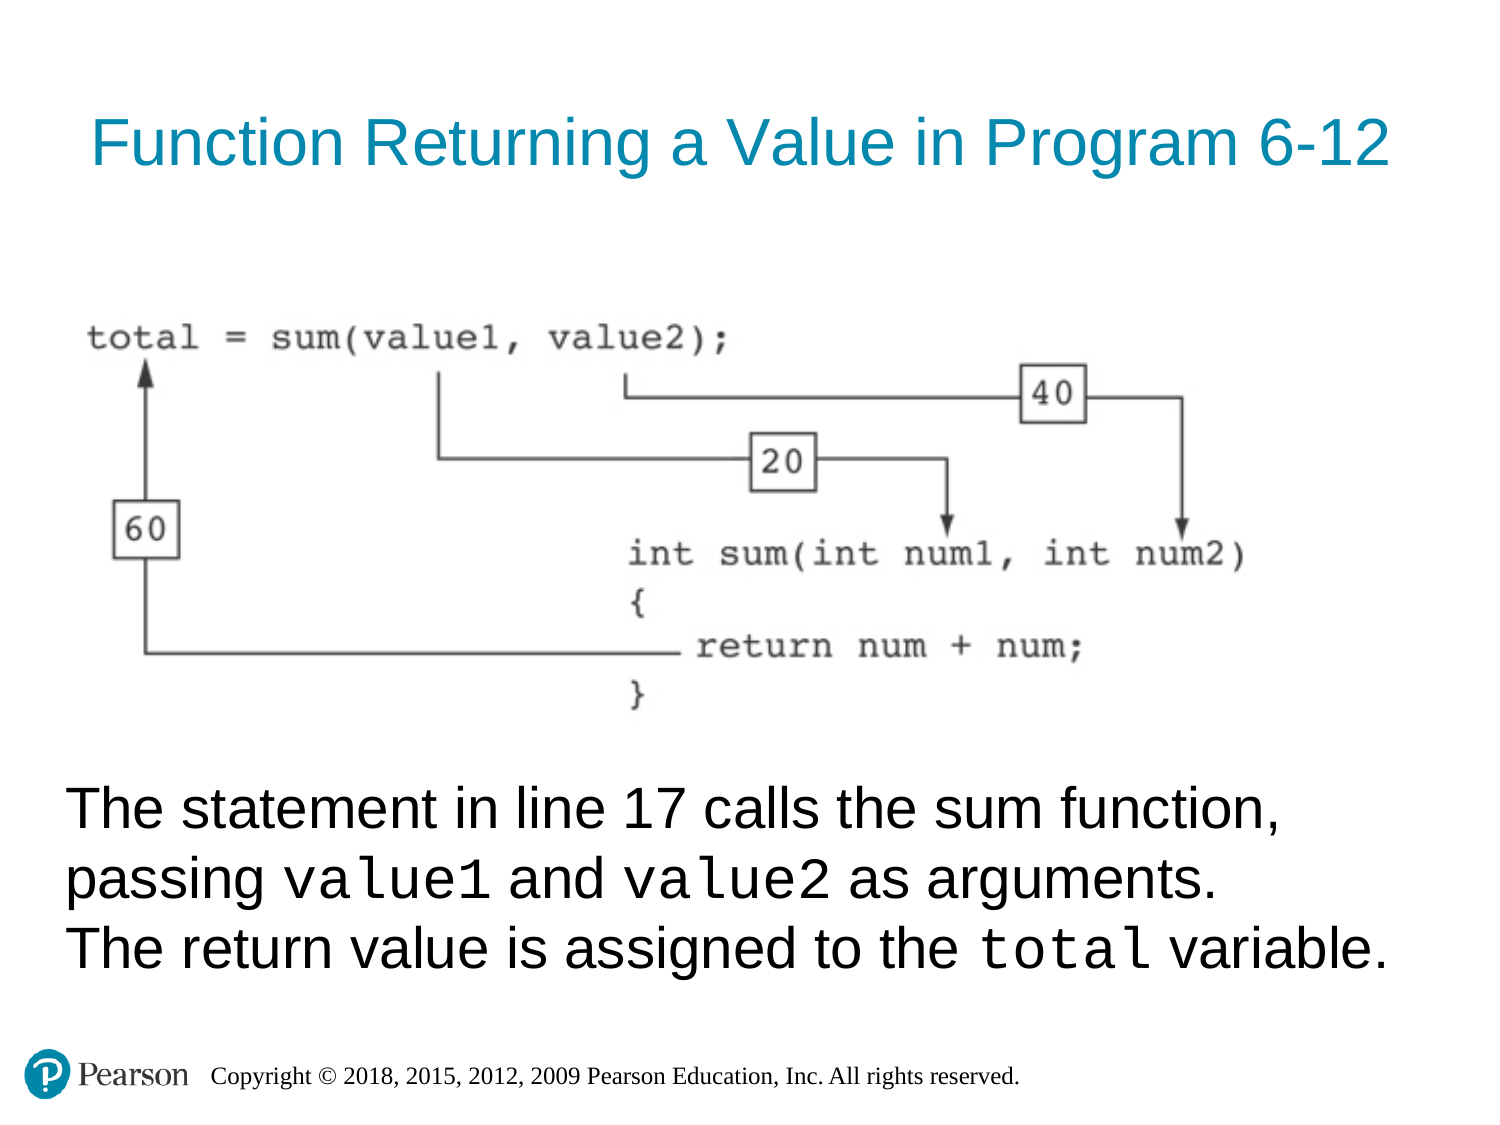

# Function Returning a Value in Program 6-12
The statement in line 17 calls the sum function, passing value1 and value2 as arguments. The return value is assigned to the total variable.